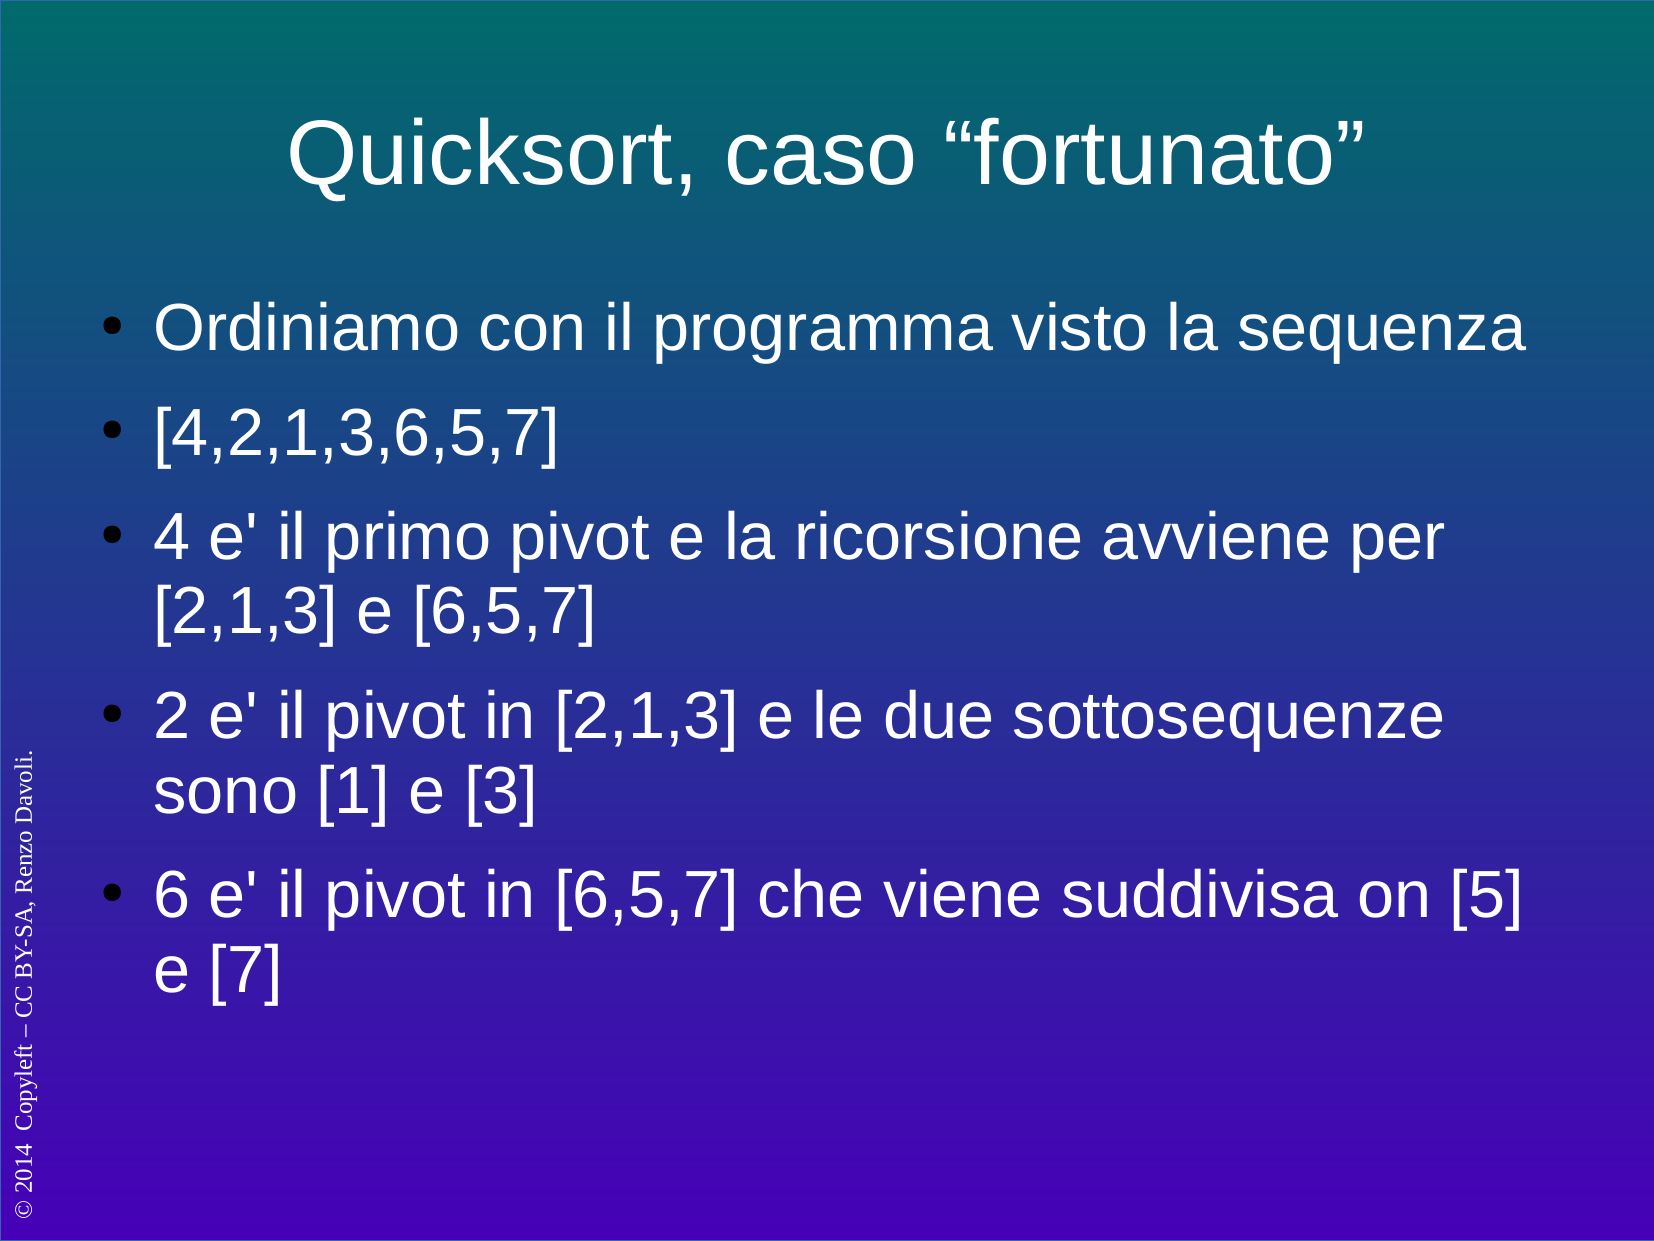

# Quicksort, caso “fortunato”
Ordiniamo con il programma visto la sequenza
[4,2,1,3,6,5,7]
4 e' il primo pivot e la ricorsione avviene per [2,1,3] e [6,5,7]
2 e' il pivot in [2,1,3] e le due sottosequenze sono [1] e [3]
6 e' il pivot in [6,5,7] che viene suddivisa on [5] e [7]